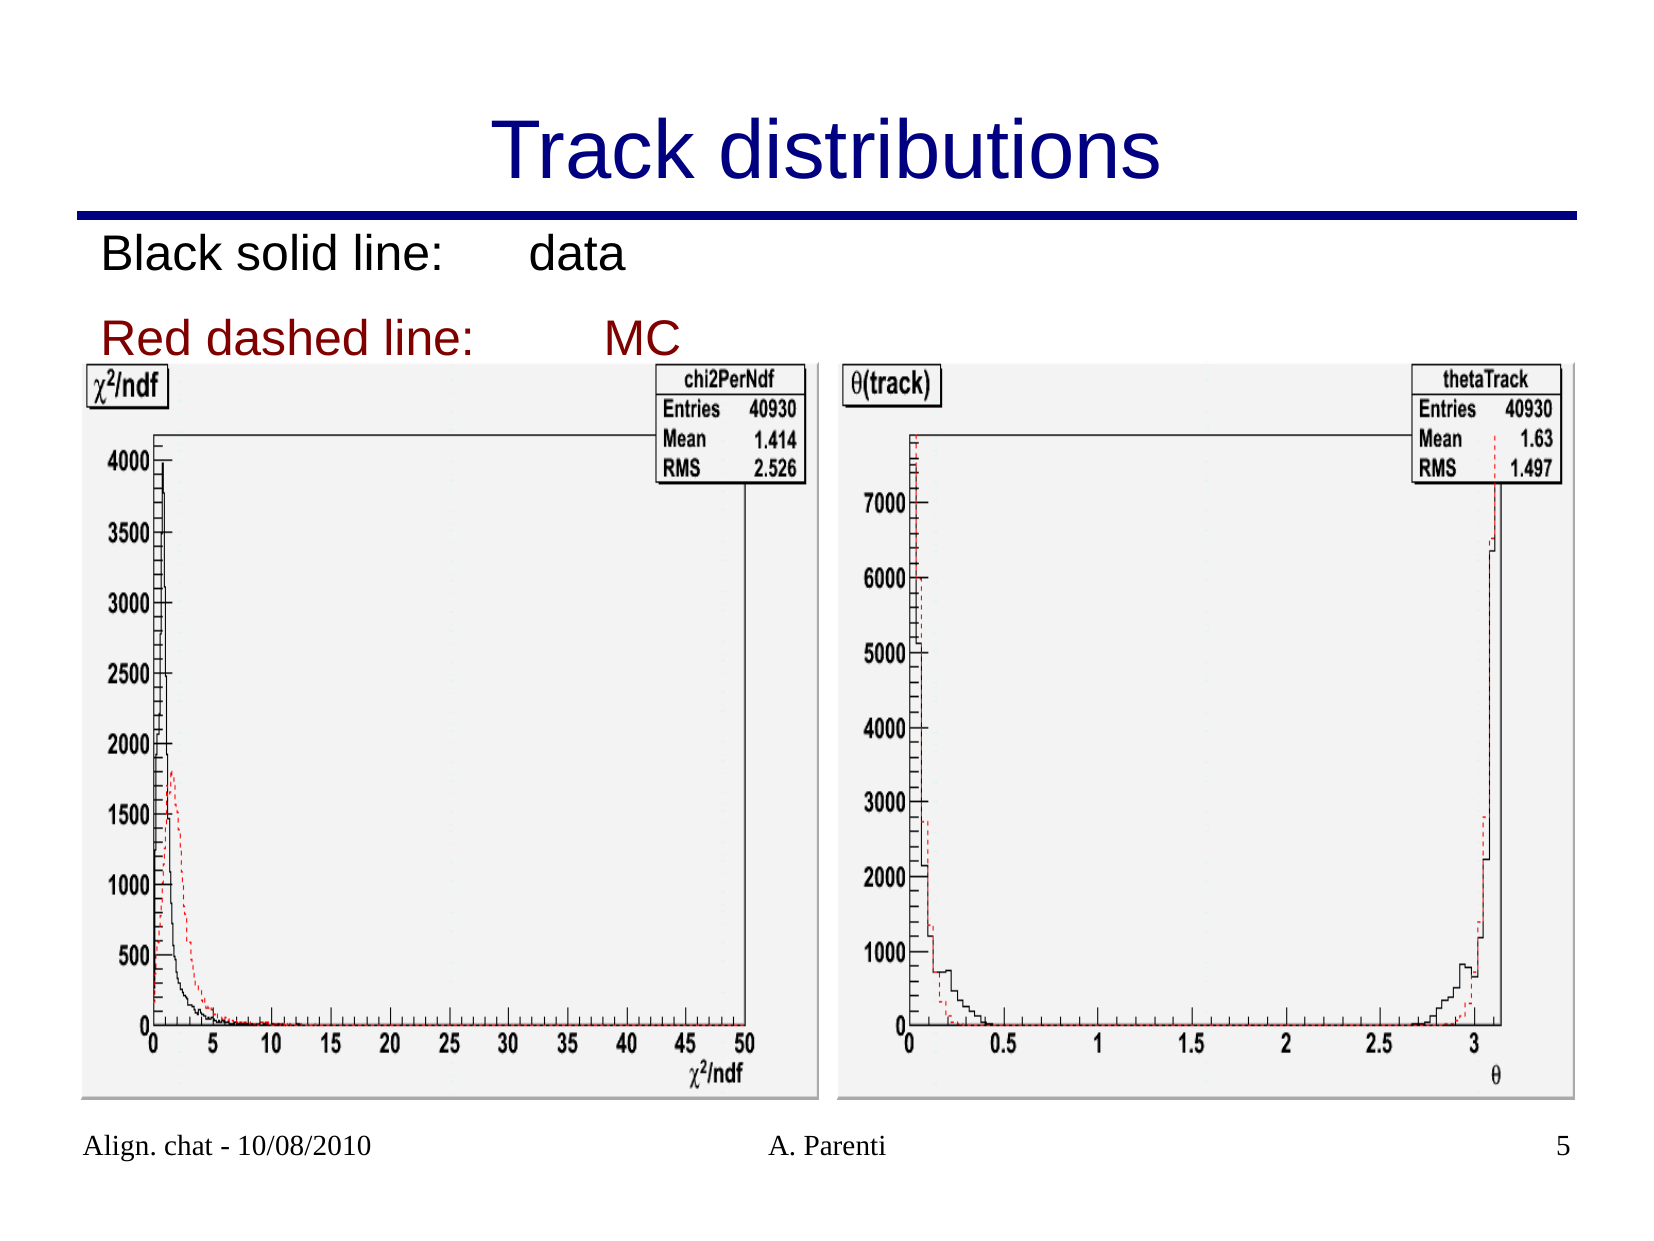

# Track distributions
Black solid line:		data
Red dashed line:		MC
5